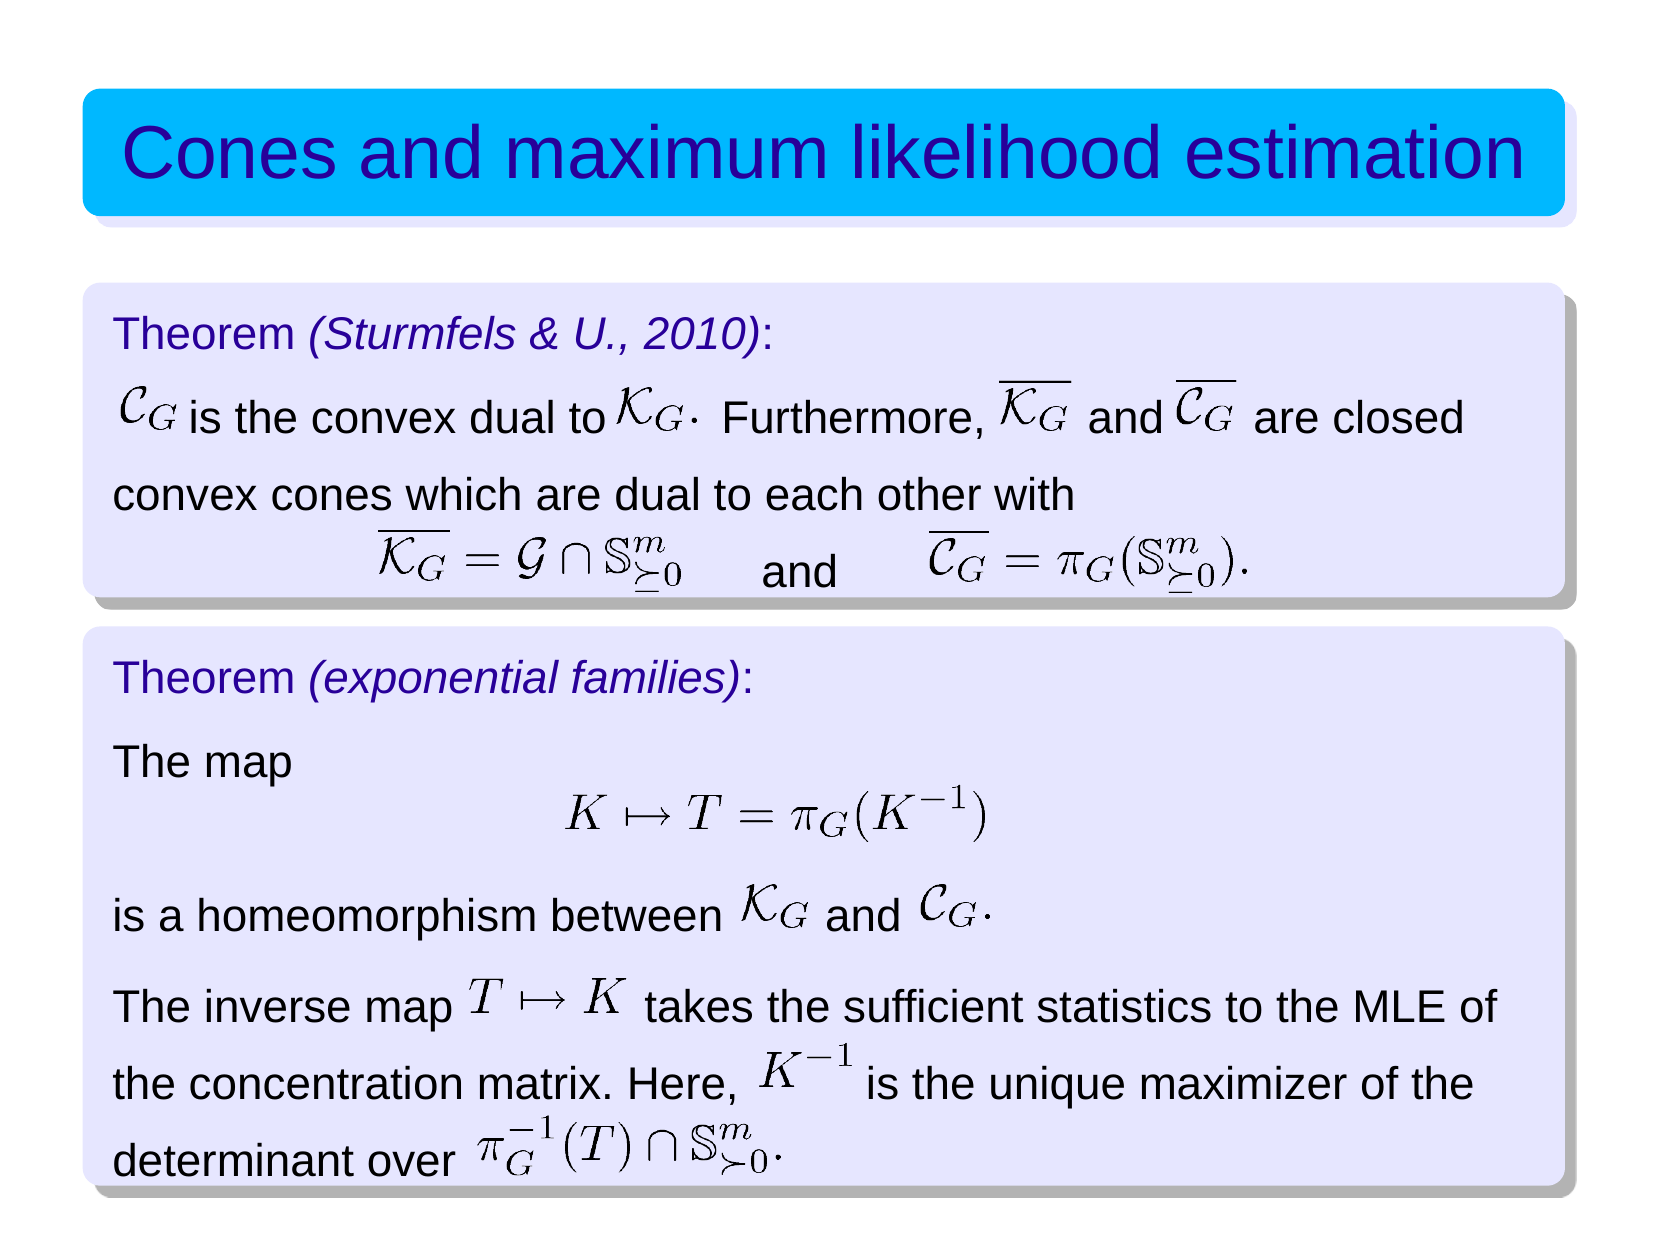

#
Cones and maximum likelihood estimation
Theorem (Sturmfels & U., 2010):
 is the convex dual to Furthermore, and are closed convex cones which are dual to each other with
 and
Theorem (exponential families):
The map
is a homeomorphism between and
The inverse map takes the sufficient statistics to the MLE of the concentration matrix. Here, is the unique maximizer of the determinant over